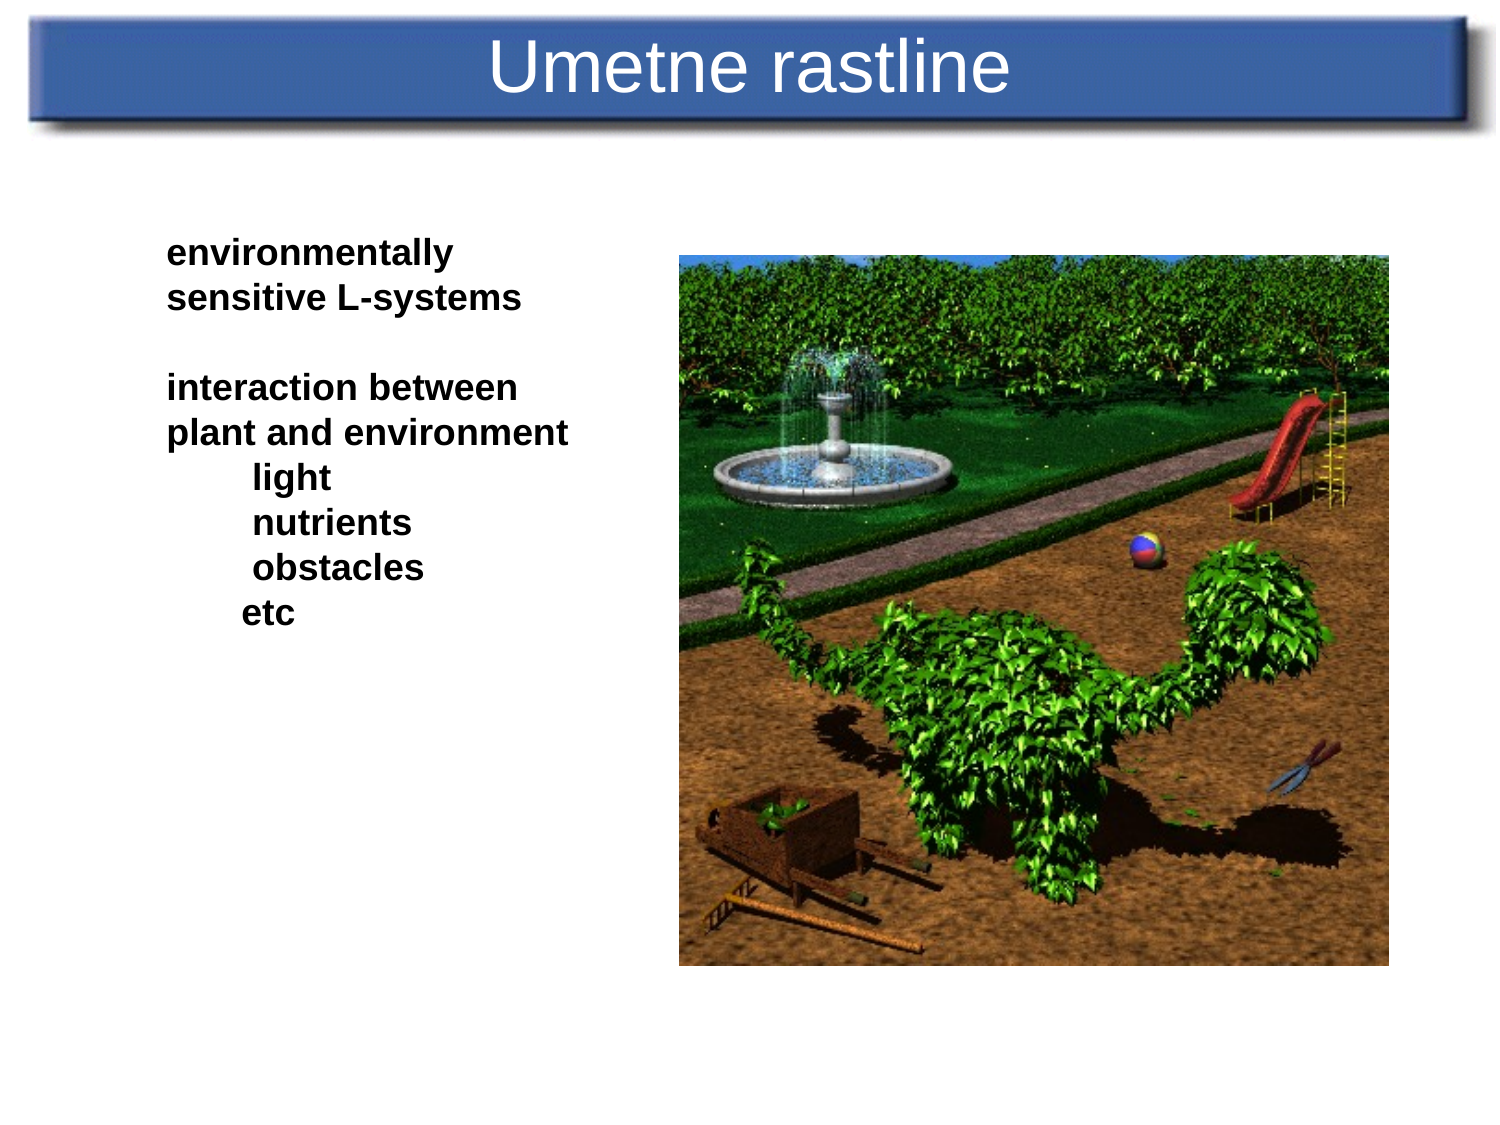

# Umetne rastline
environmentally sensitive L-systems
interaction between plant and environment
 light
 nutrients
 obstacles
etc